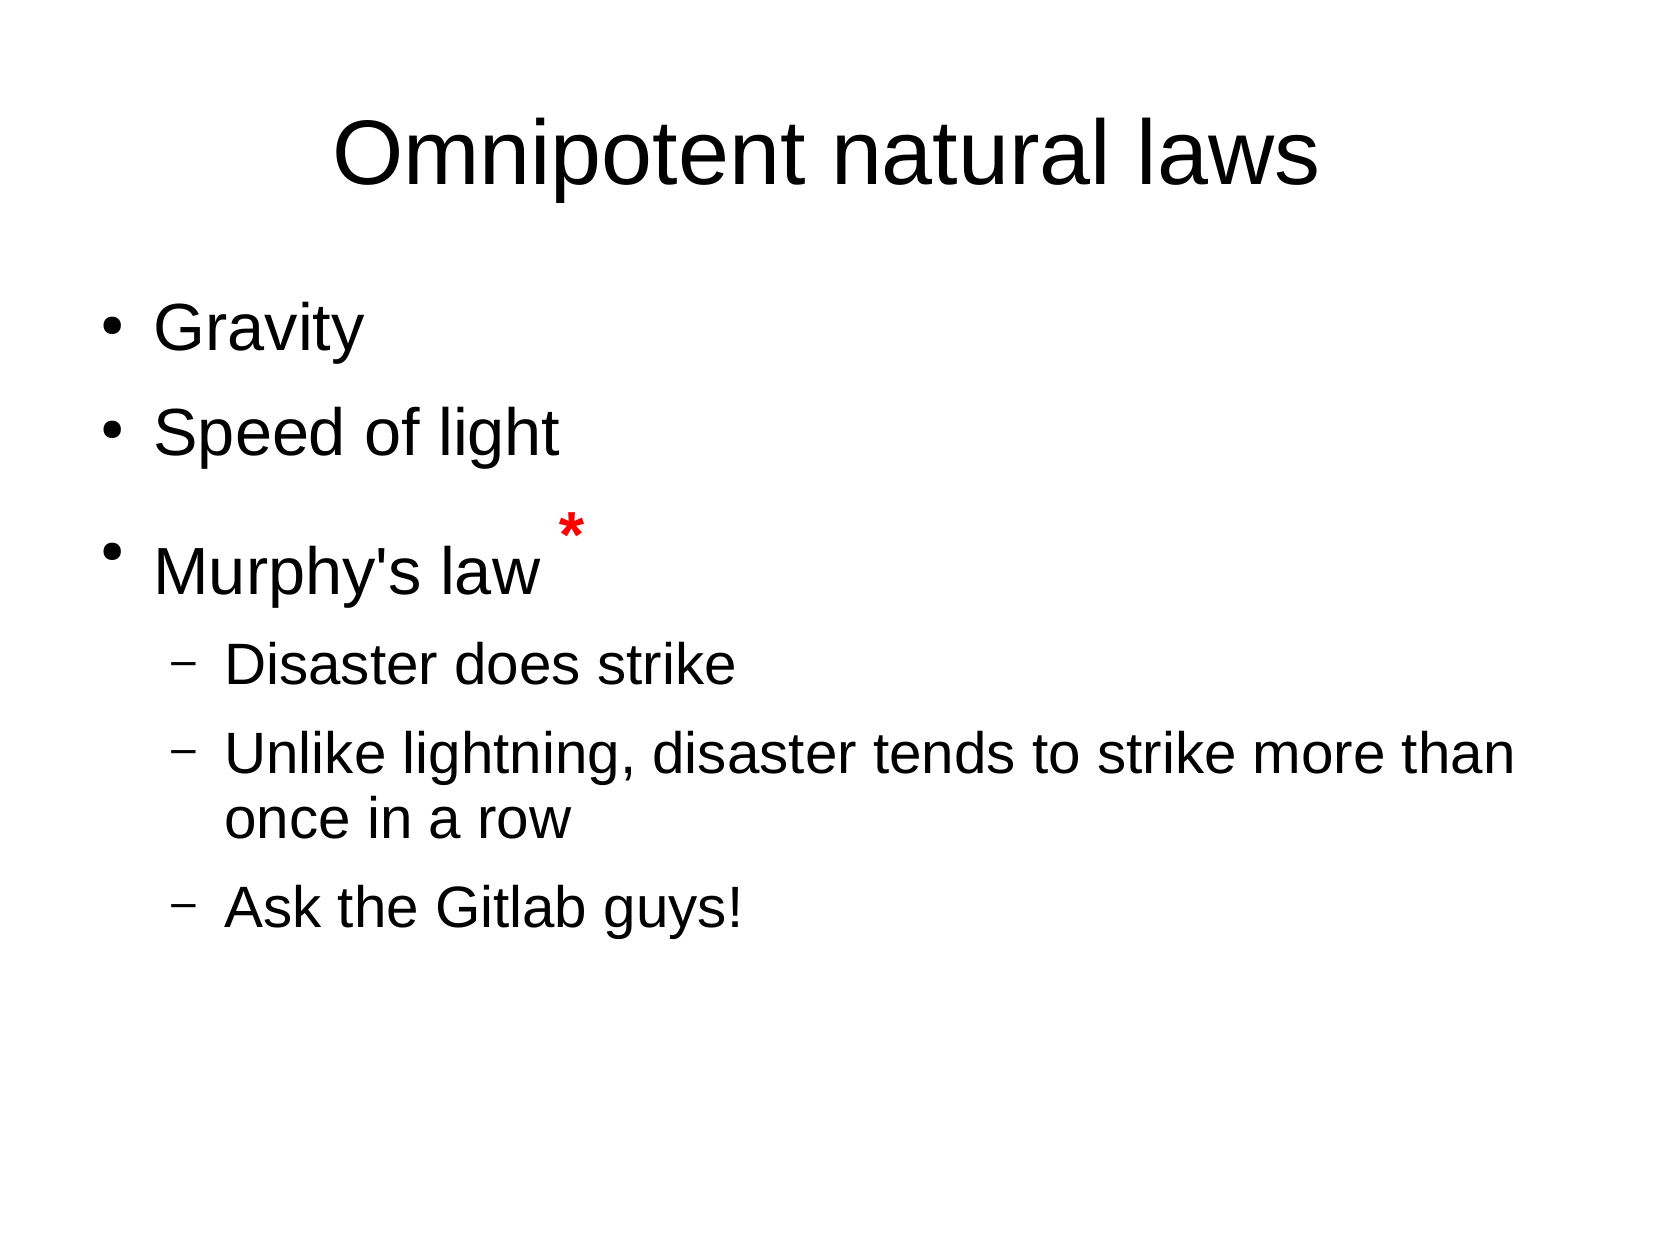

# Omnipotent natural laws
Gravity
Speed of light
Murphy's law *
Disaster does strike
Unlike lightning, disaster tends to strike more than once in a row
Ask the Gitlab guys!